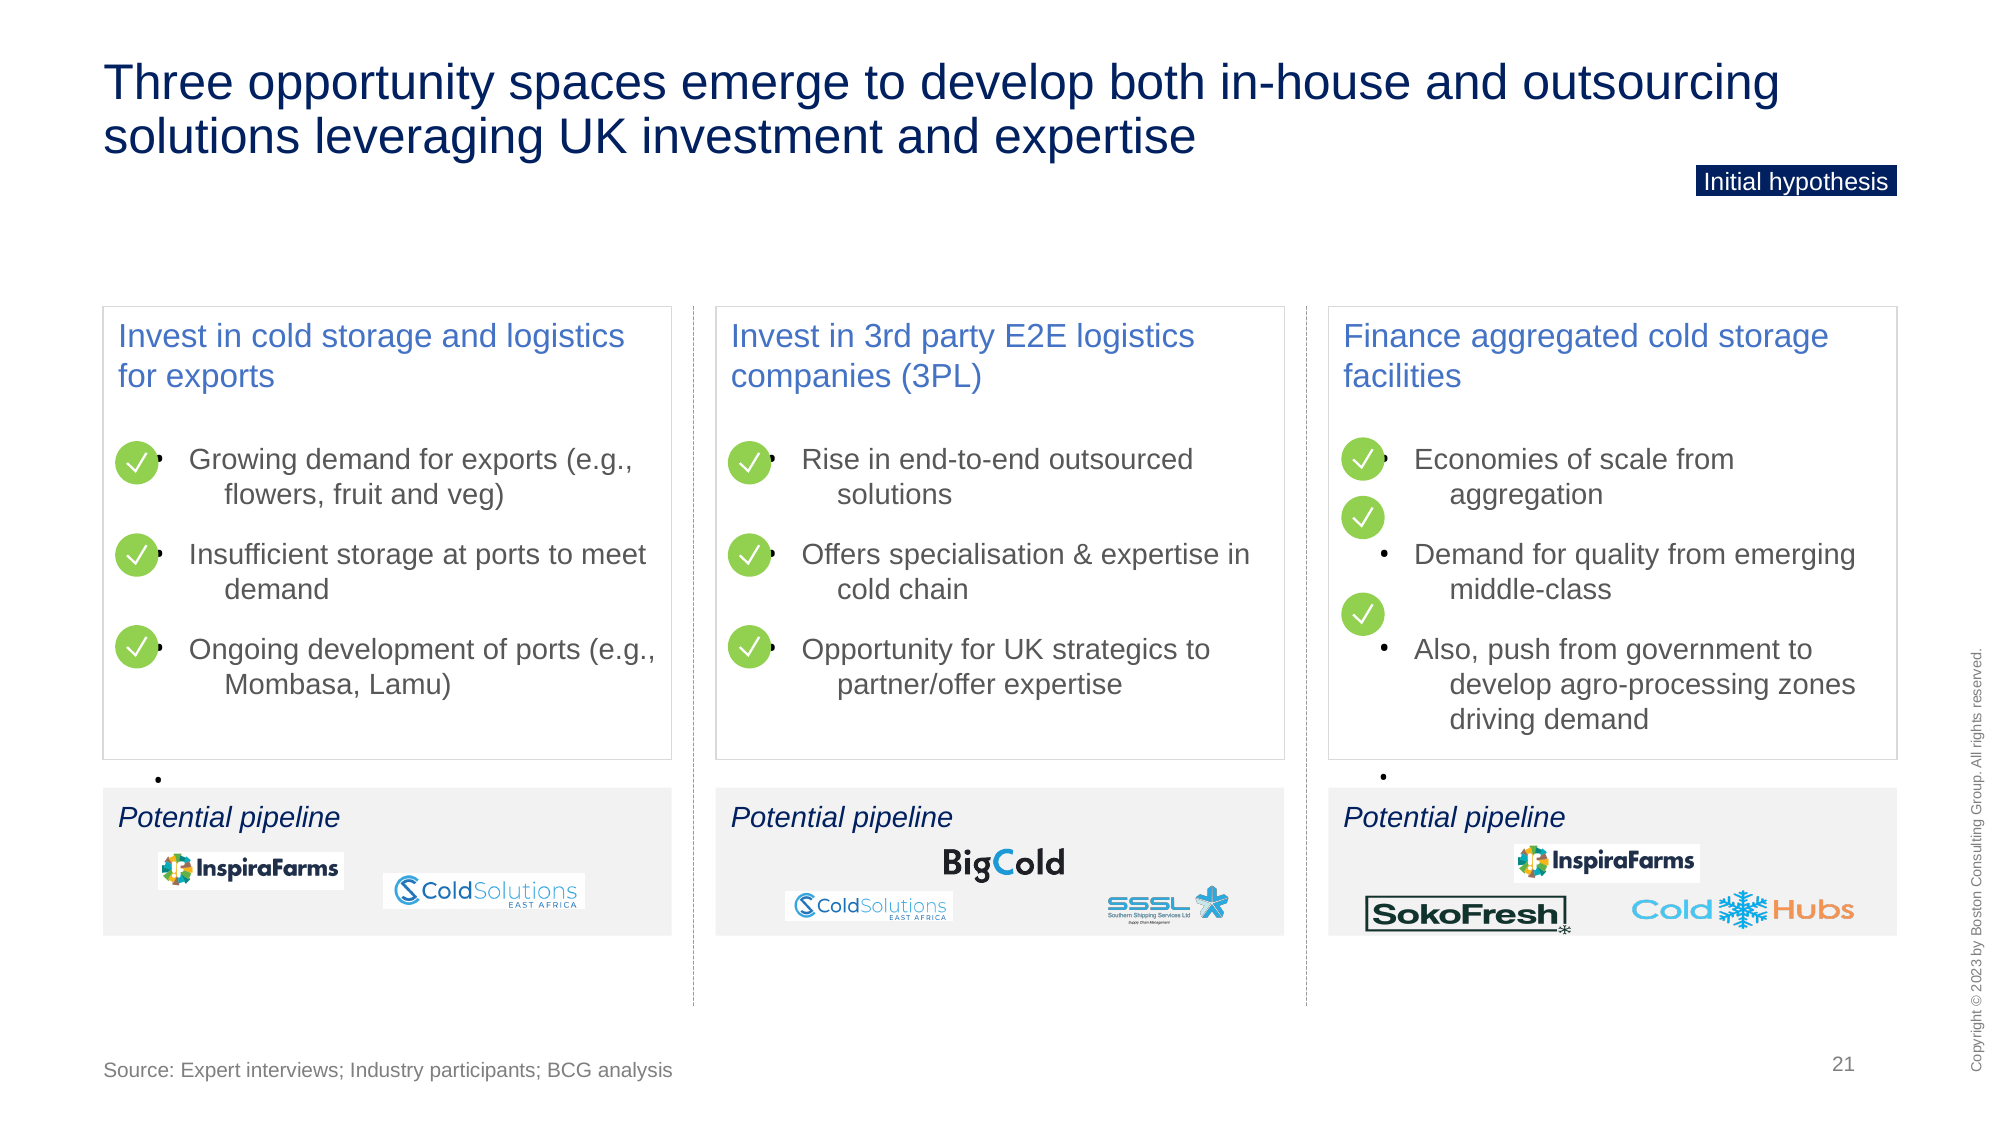

# Three opportunity spaces emerge to develop both in-house and outsourcing solutions leveraging UK investment and expertise
Initial hypothesis
Invest in cold storage and logistics for exports
Growing demand for exports (e.g., flowers, fruit and veg)
Insufficient storage at ports to meet demand
Ongoing development of ports (e.g., Mombasa, Lamu)
Invest in 3rd party E2E logistics companies (3PL)
Rise in end-to-end outsourced solutions
Offers specialisation & expertise in cold chain
Opportunity for UK strategics to partner/offer expertise
Finance aggregated cold storage facilities
Economies of scale from aggregation
Demand for quality from emerging middle-class
Also, push from government to develop agro-processing zones driving demand
Potential pipeline
Potential pipeline
Potential pipeline
Source: Expert interviews; Industry participants; BCG analysis